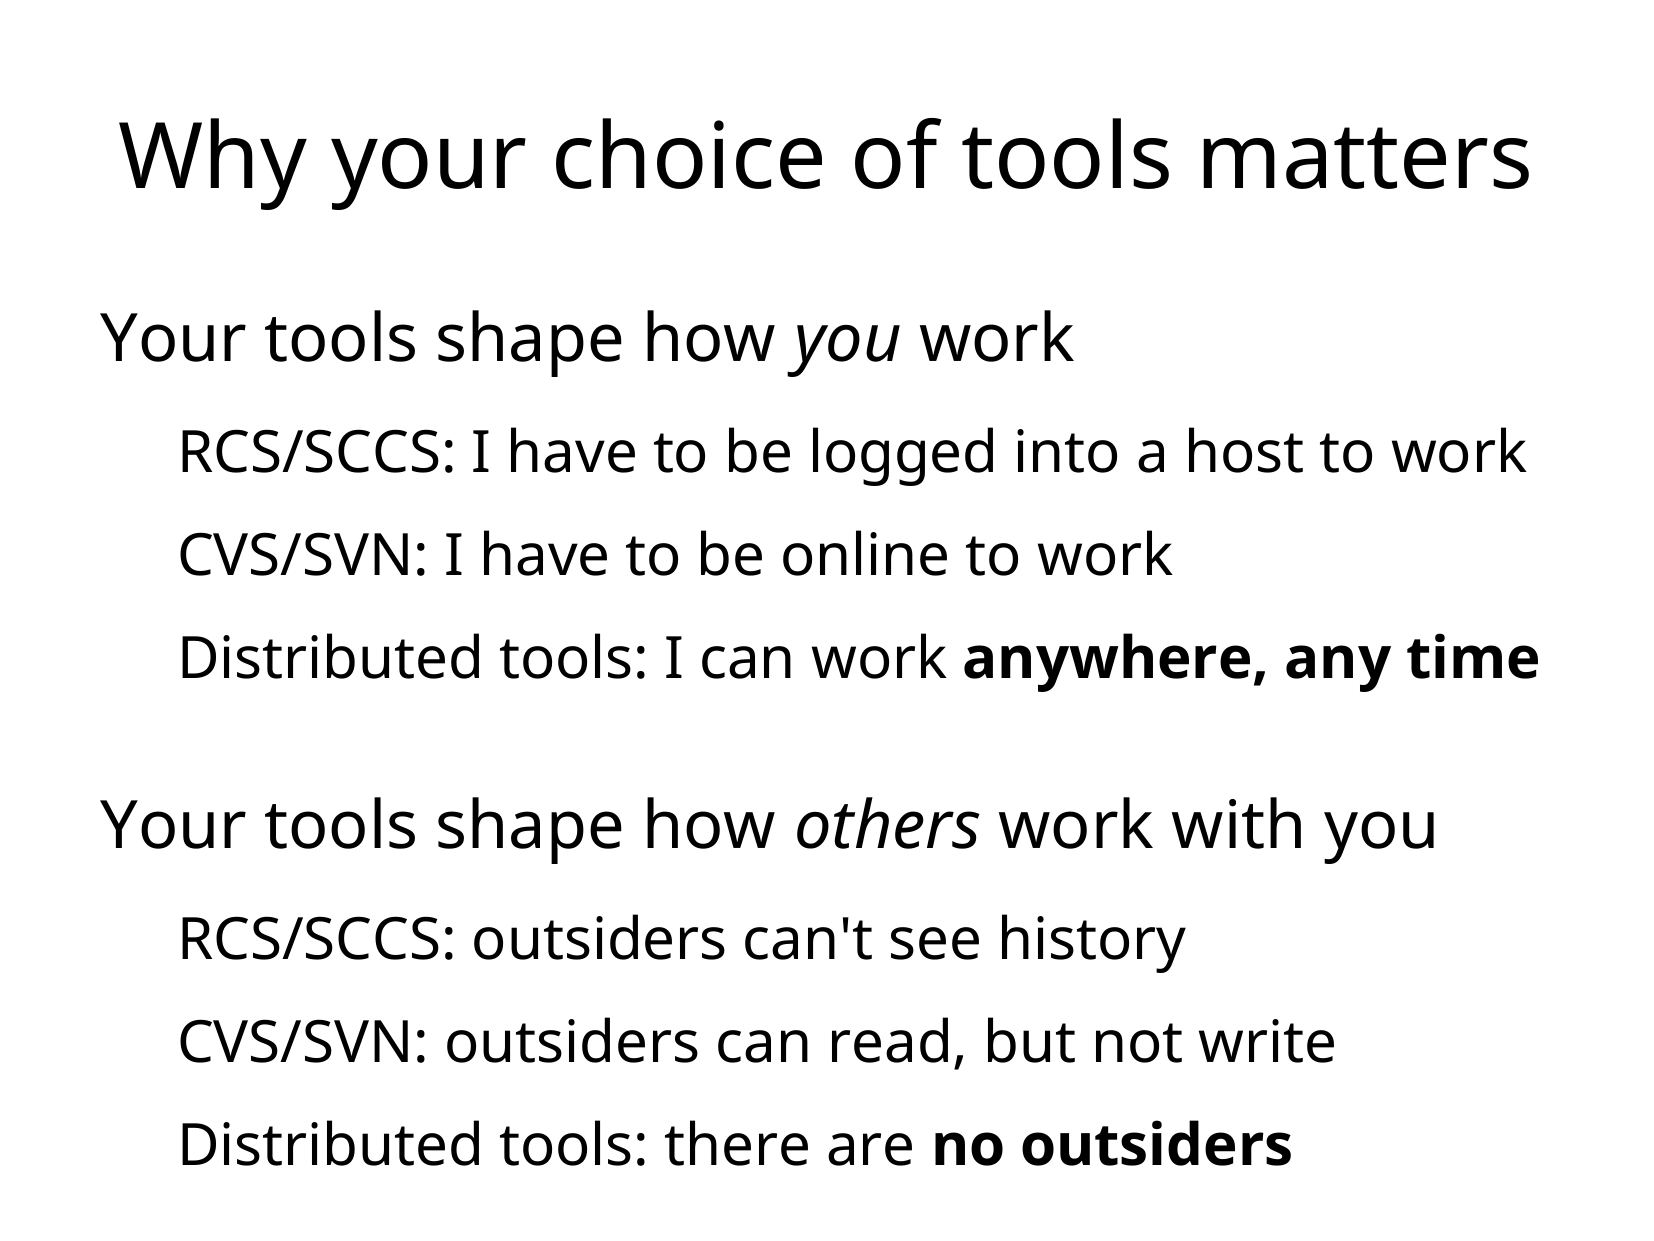

# Why your choice of tools matters
Your tools shape how you work
RCS/SCCS: I have to be logged into a host to work
CVS/SVN: I have to be online to work
Distributed tools: I can work anywhere, any time
Your tools shape how others work with you
RCS/SCCS: outsiders can't see history
CVS/SVN: outsiders can read, but not write
Distributed tools: there are no outsiders